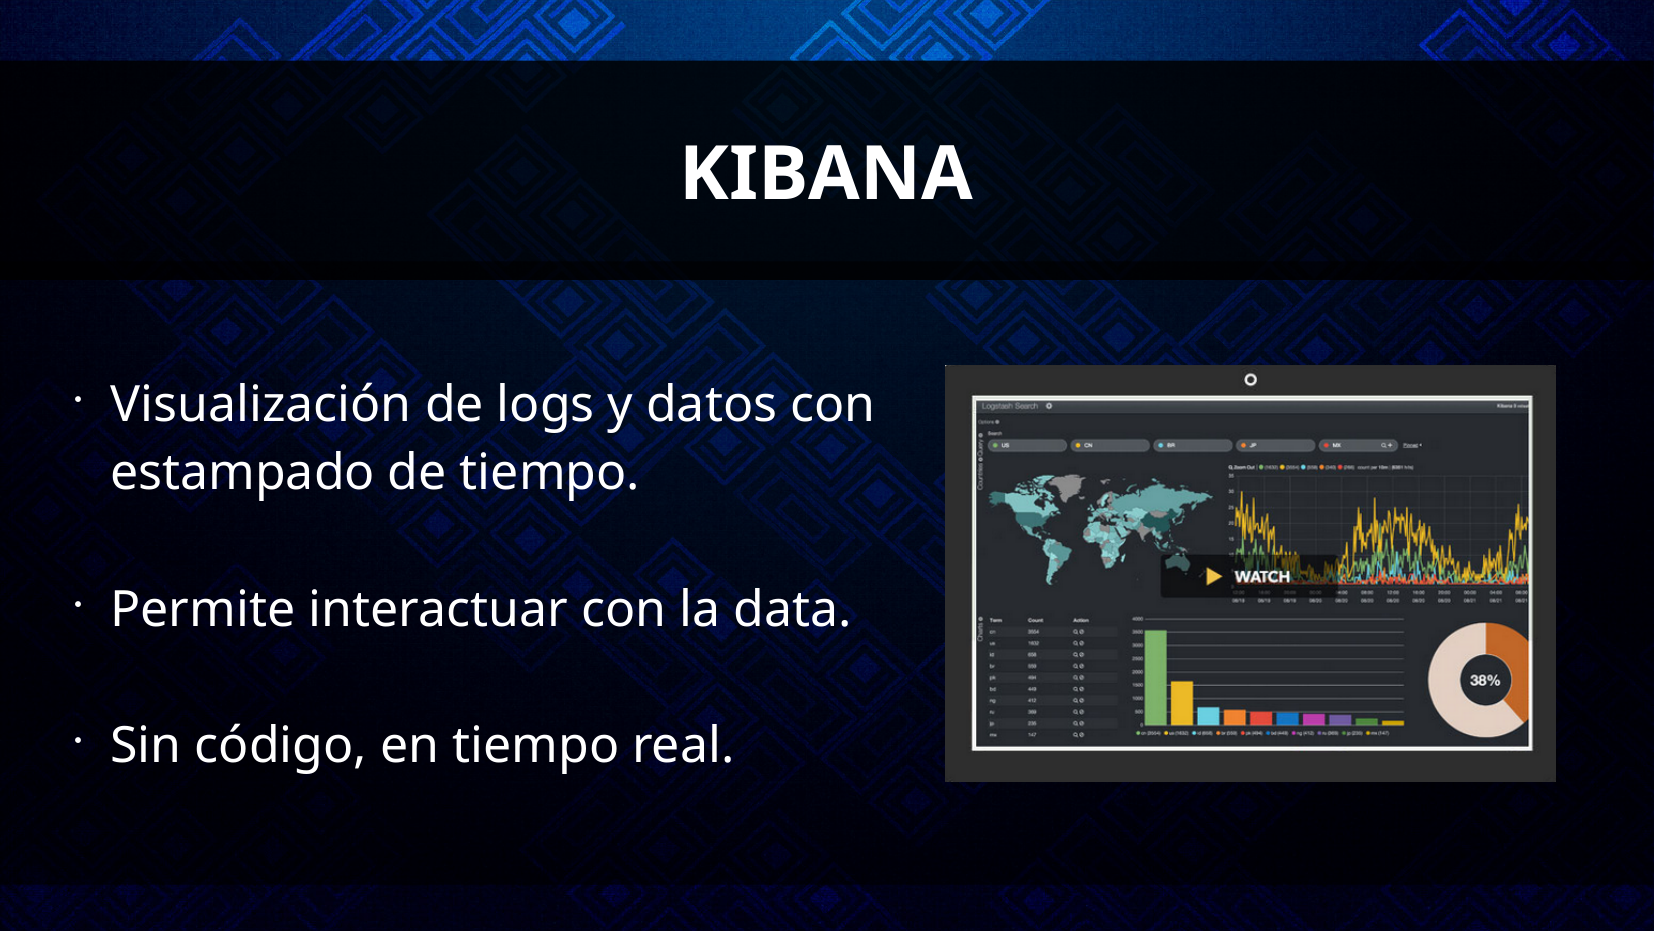

KIBANA
Visualización de logs y datos con
estampado de tiempo.
Permite interactuar con la data.
Sin código, en tiempo real.